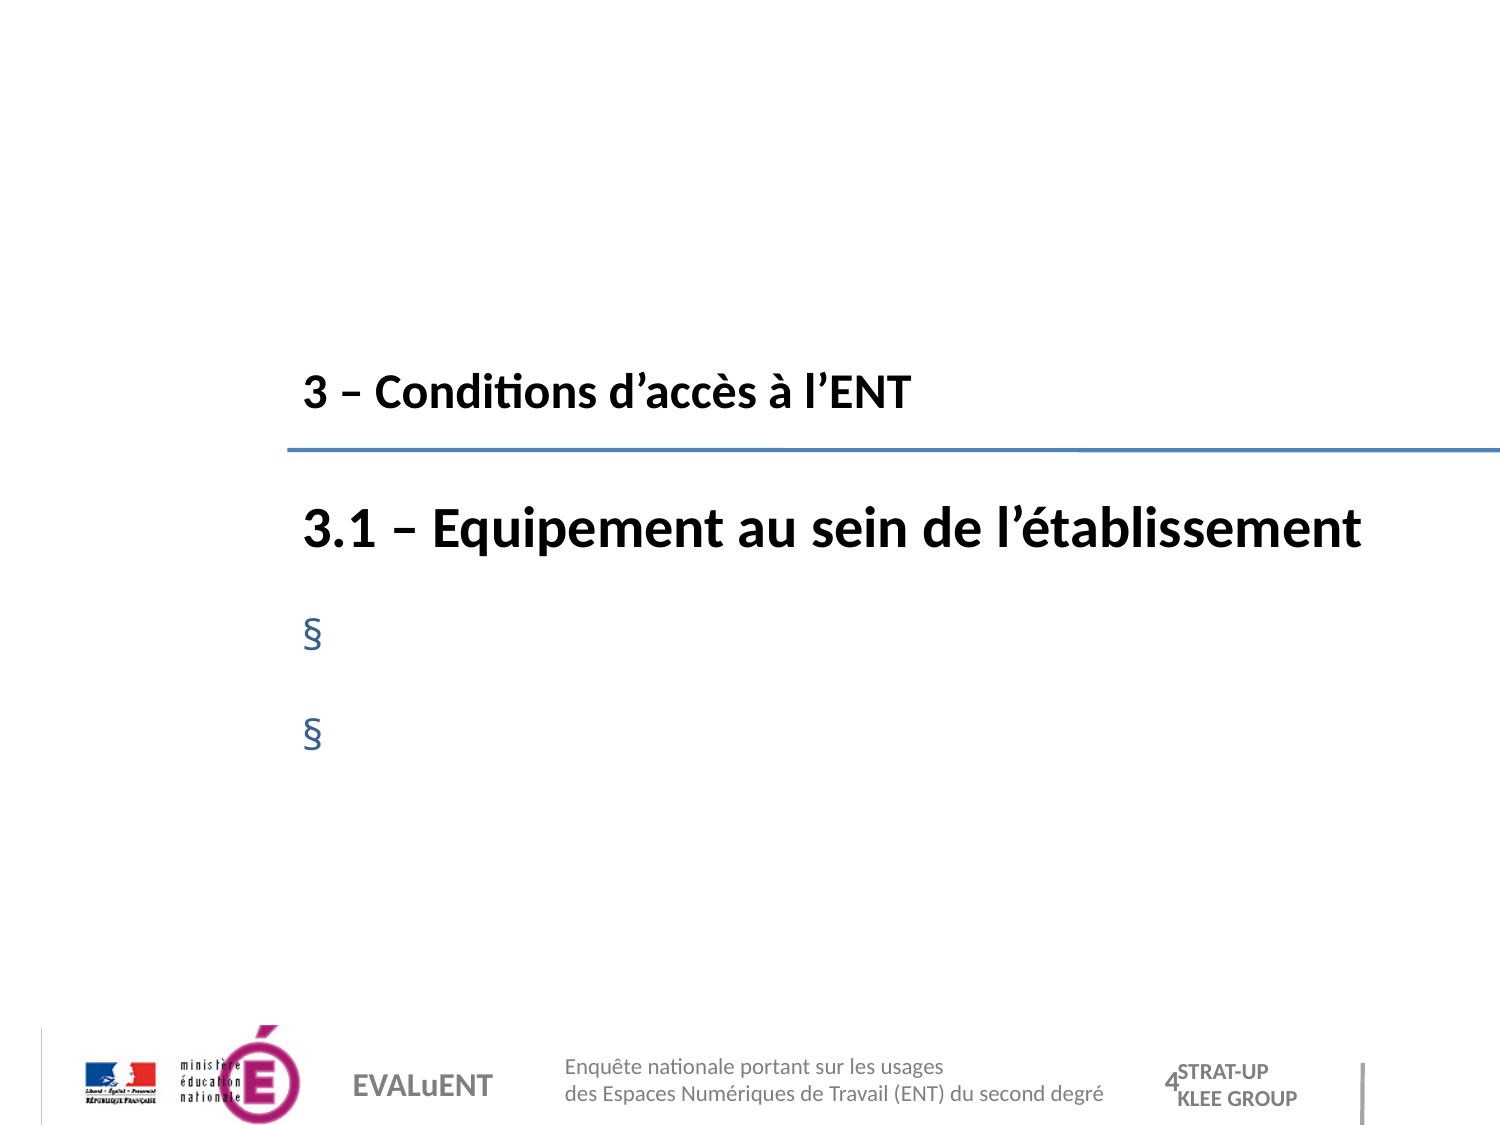

3 – Conditions d’accès à l’ENT
3.1 – Equipement au sein de l’établissement